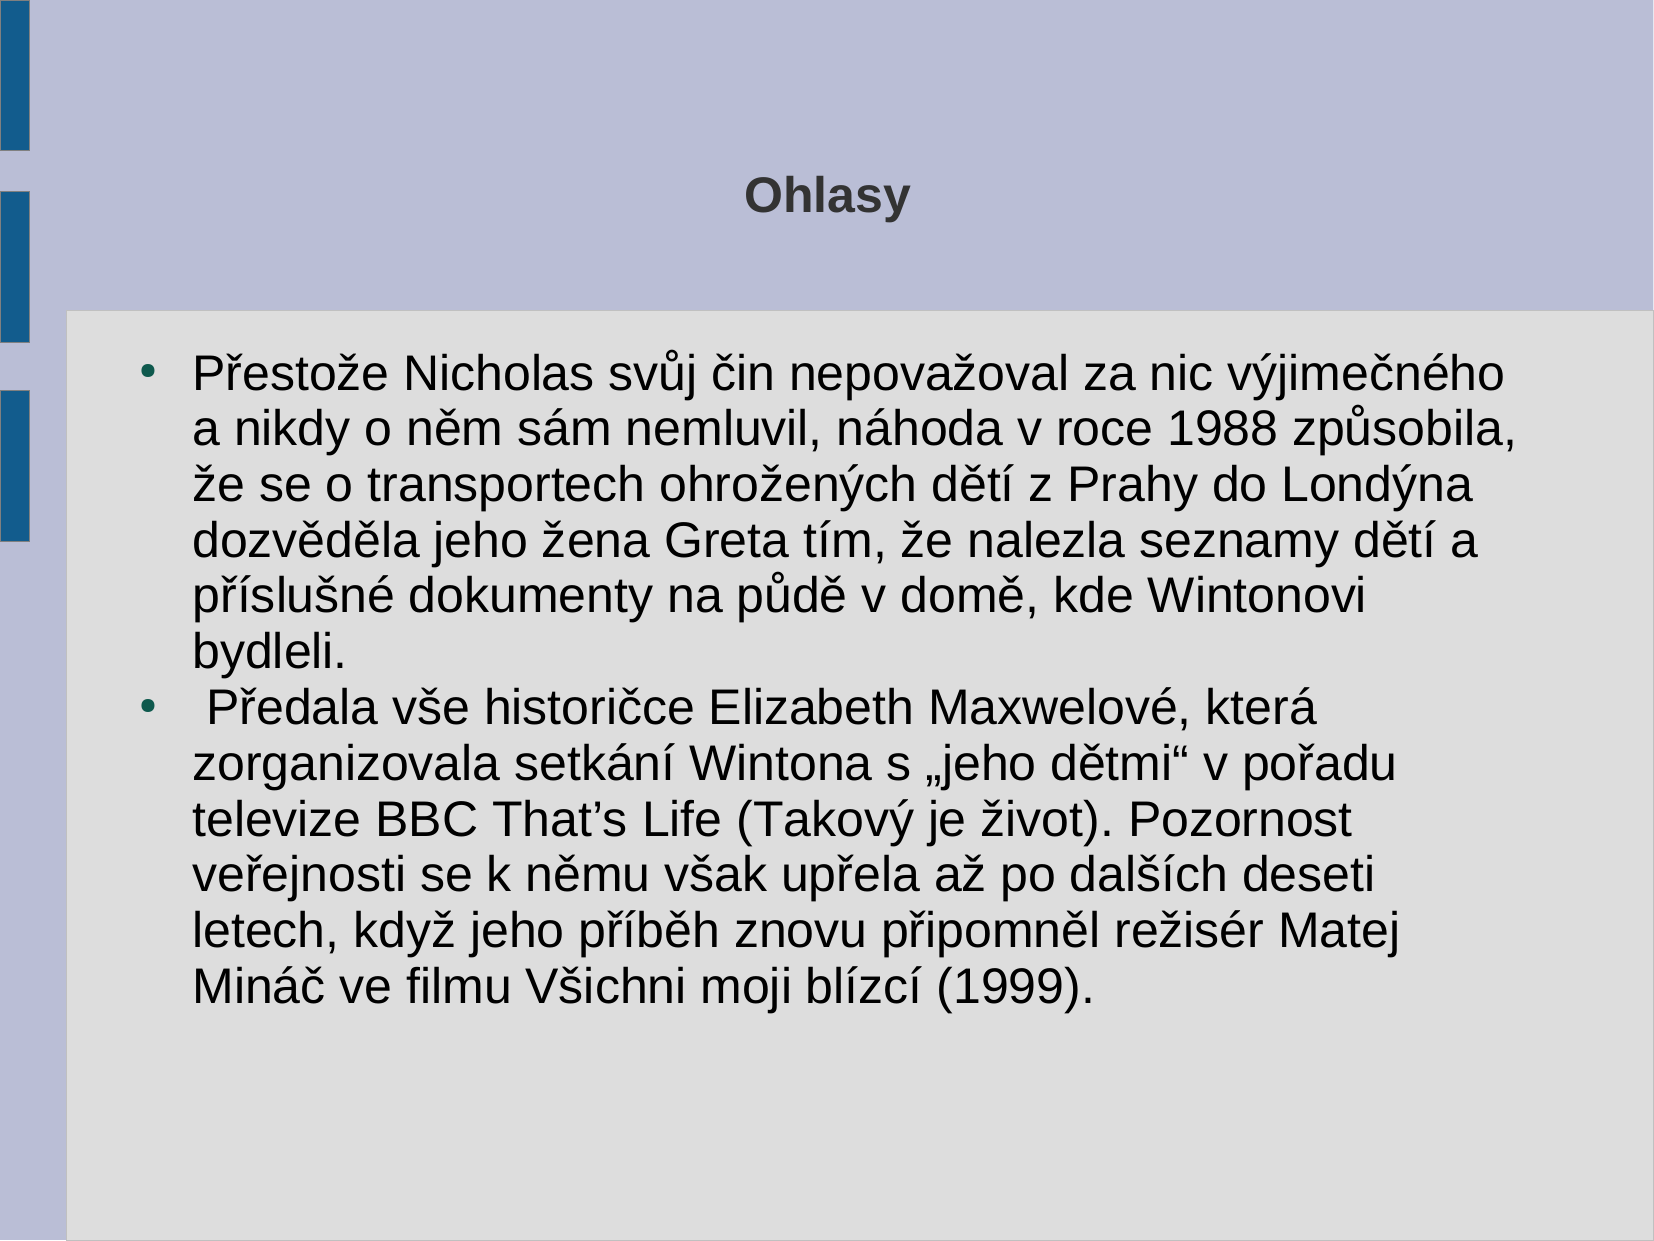

# Ohlasy
Přestože Nicholas svůj čin nepovažoval za nic výjimečného a nikdy o něm sám nemluvil, náhoda v roce 1988 způsobila, že se o transportech ohrožených dětí z Prahy do Londýna dozvěděla jeho žena Greta tím, že nalezla seznamy dětí a příslušné dokumenty na půdě v domě, kde Wintonovi bydleli.
 Předala vše historičce Elizabeth Maxwelové, která zorganizovala setkání Wintona s „jeho dětmi“ v pořadu televize BBC That’s Life (Takový je život). Pozornost veřejnosti se k němu však upřela až po dalších deseti letech, když jeho příběh znovu připomněl režisér Matej Mináč ve filmu Všichni moji blízcí (1999).